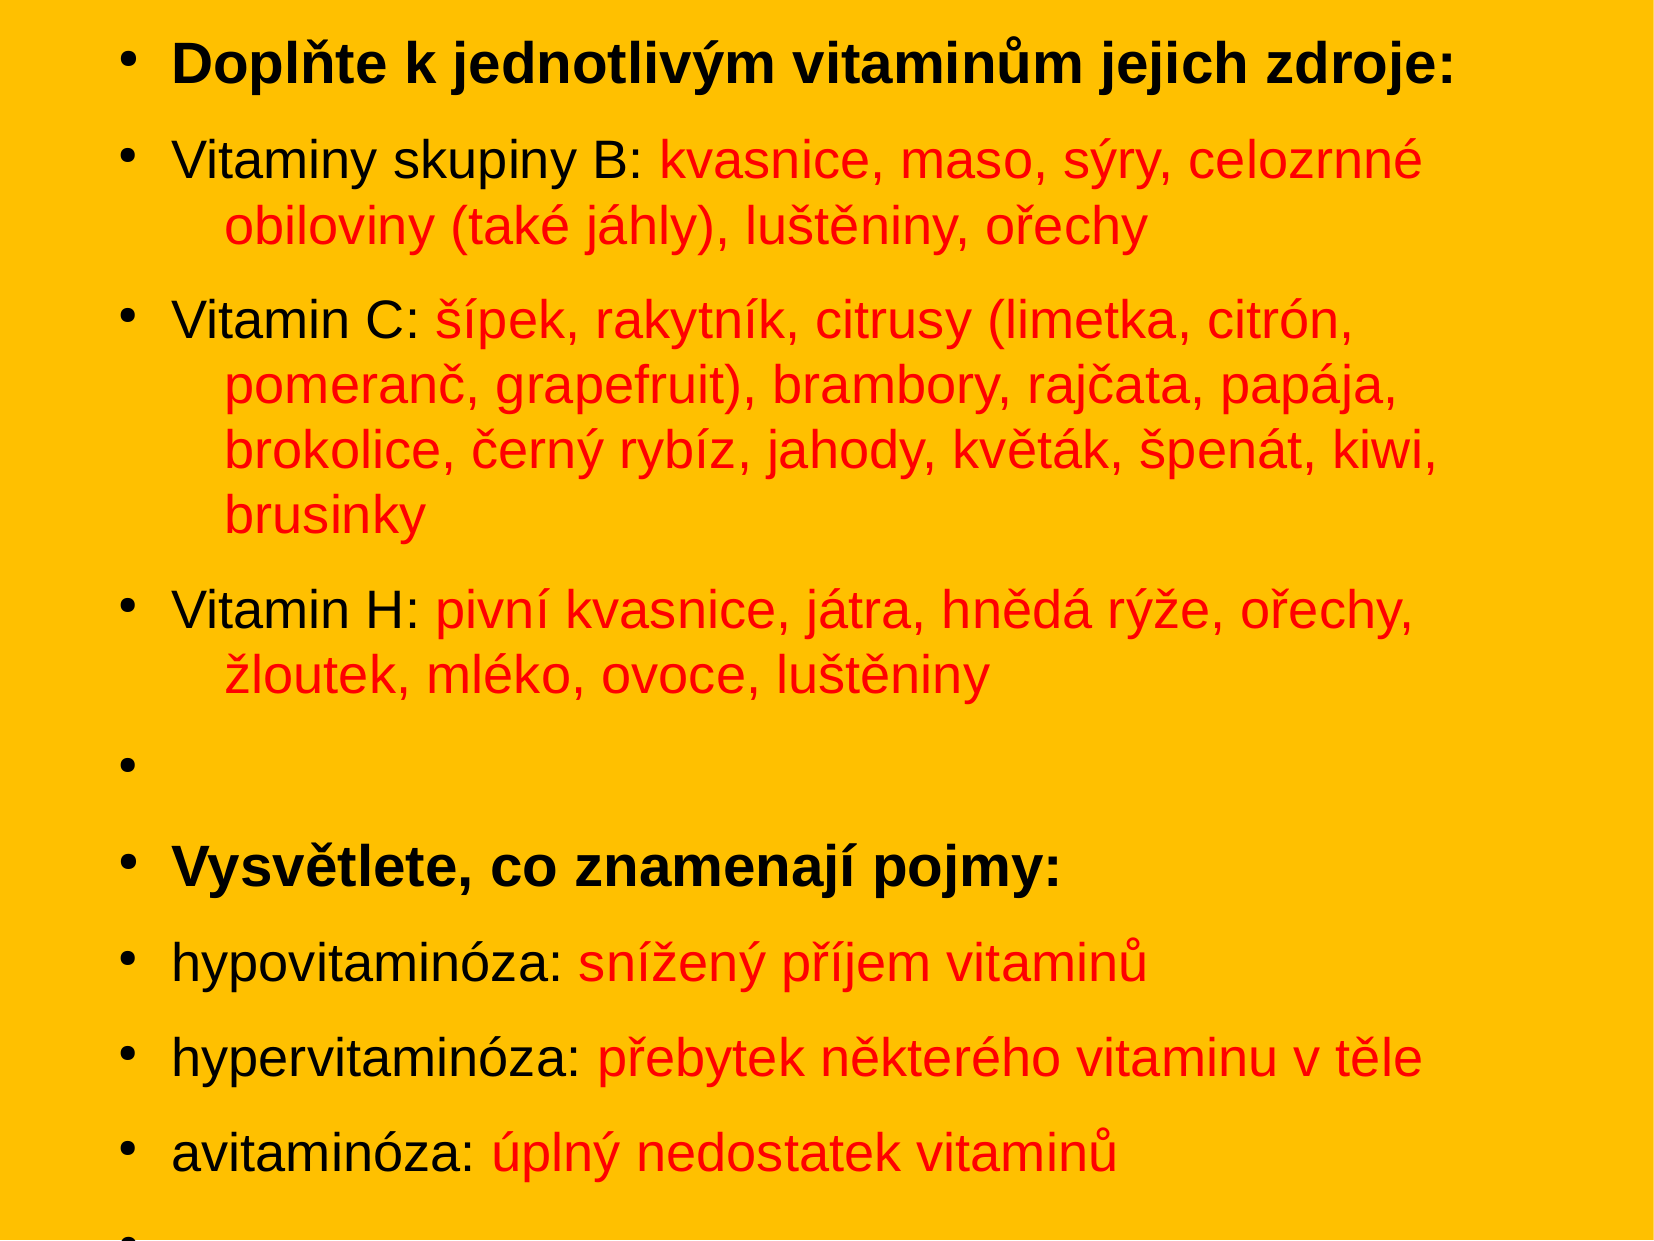

# Doplňte k jednotlivým vitaminům jejich zdroje:
Vitaminy skupiny B: kvasnice, maso, sýry, celozrnné obiloviny (také jáhly), luštěniny, ořechy
Vitamin C: šípek, rakytník, citrusy (limetka, citrón, pomeranč, grapefruit), brambory, rajčata, papája, brokolice, černý rybíz, jahody, květák, špenát, kiwi, brusinky
Vitamin H: pivní kvasnice, játra, hnědá rýže, ořechy, žloutek, mléko, ovoce, luštěniny
Vysvětlete, co znamenají pojmy:
hypovitaminóza: snížený příjem vitaminů
hypervitaminóza: přebytek některého vitaminu v těle
avitaminóza: úplný nedostatek vitaminů